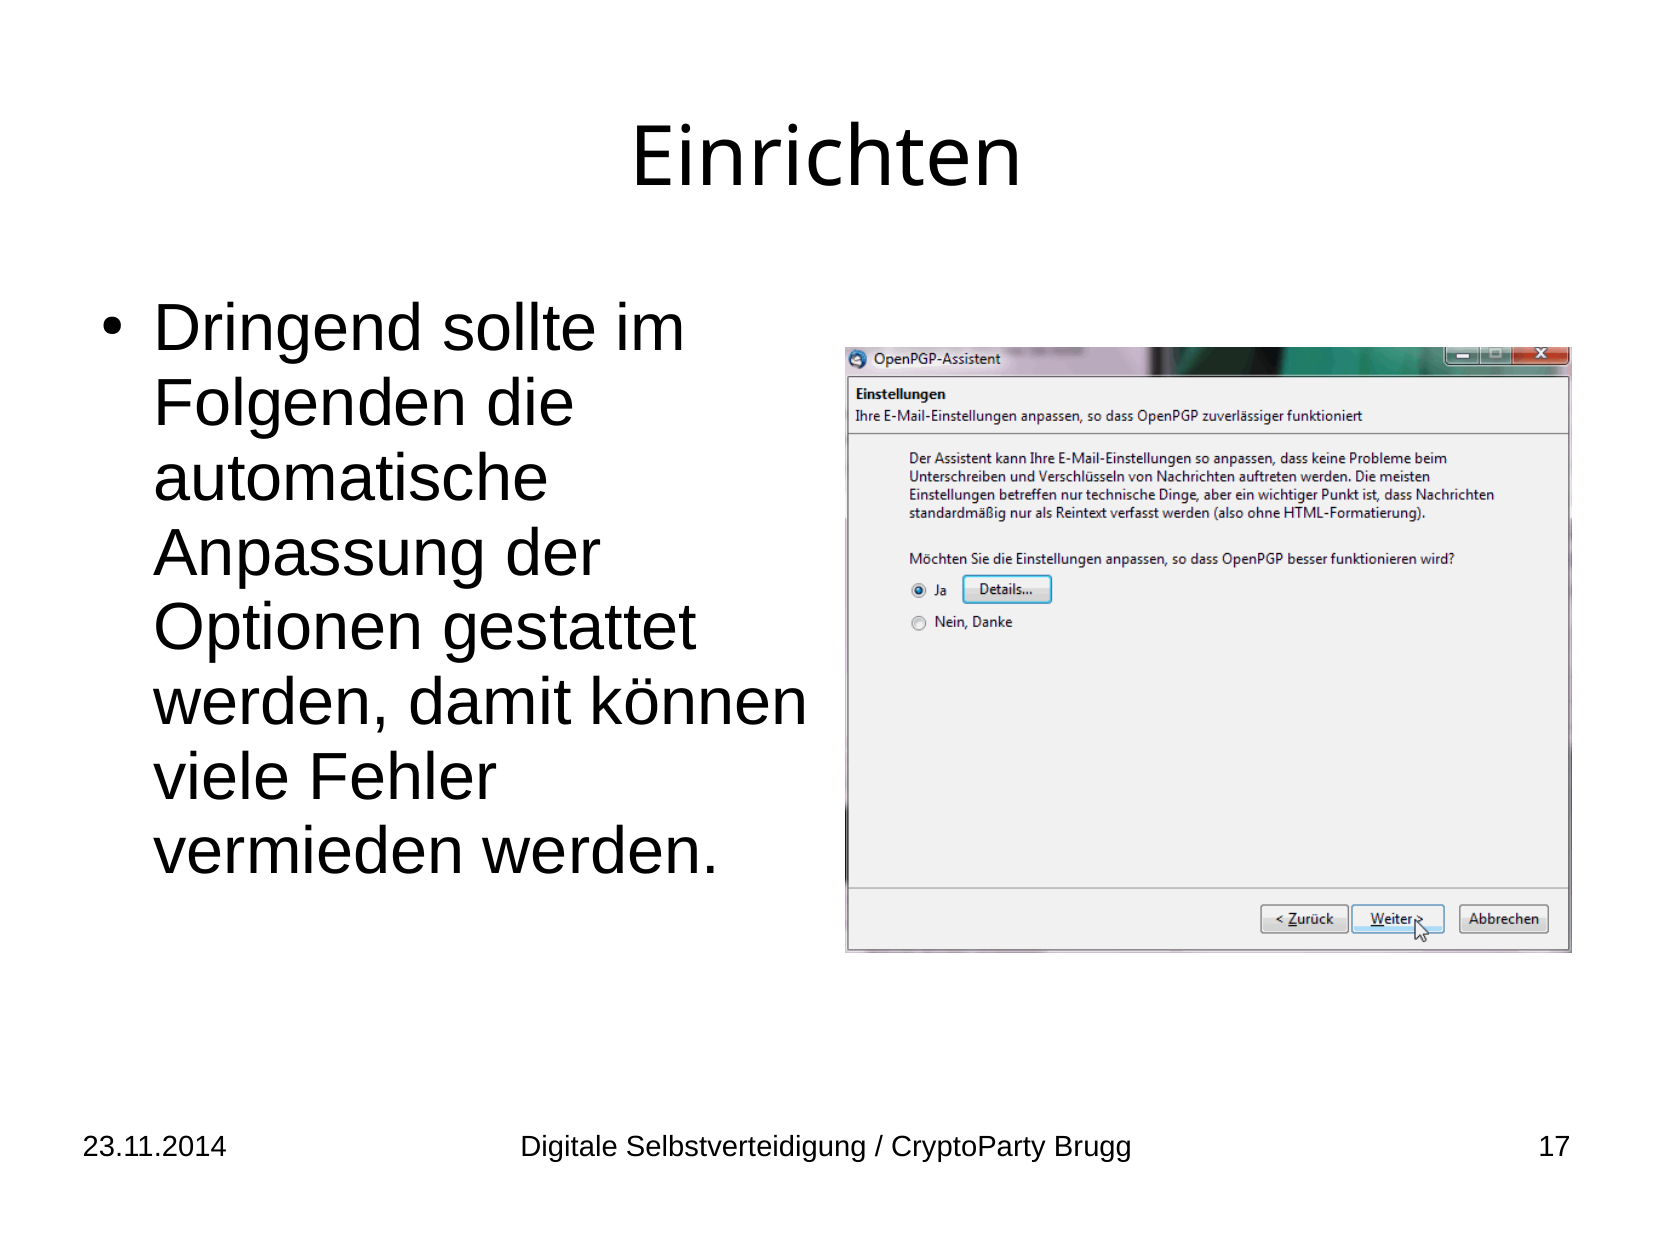

# Einrichten
Dringend sollte im Folgenden die automatische Anpassung der Optionen gestattet werden, damit können viele Fehler vermieden werden.
23.11.2014
Digitale Selbstverteidigung / CryptoParty Brugg
17